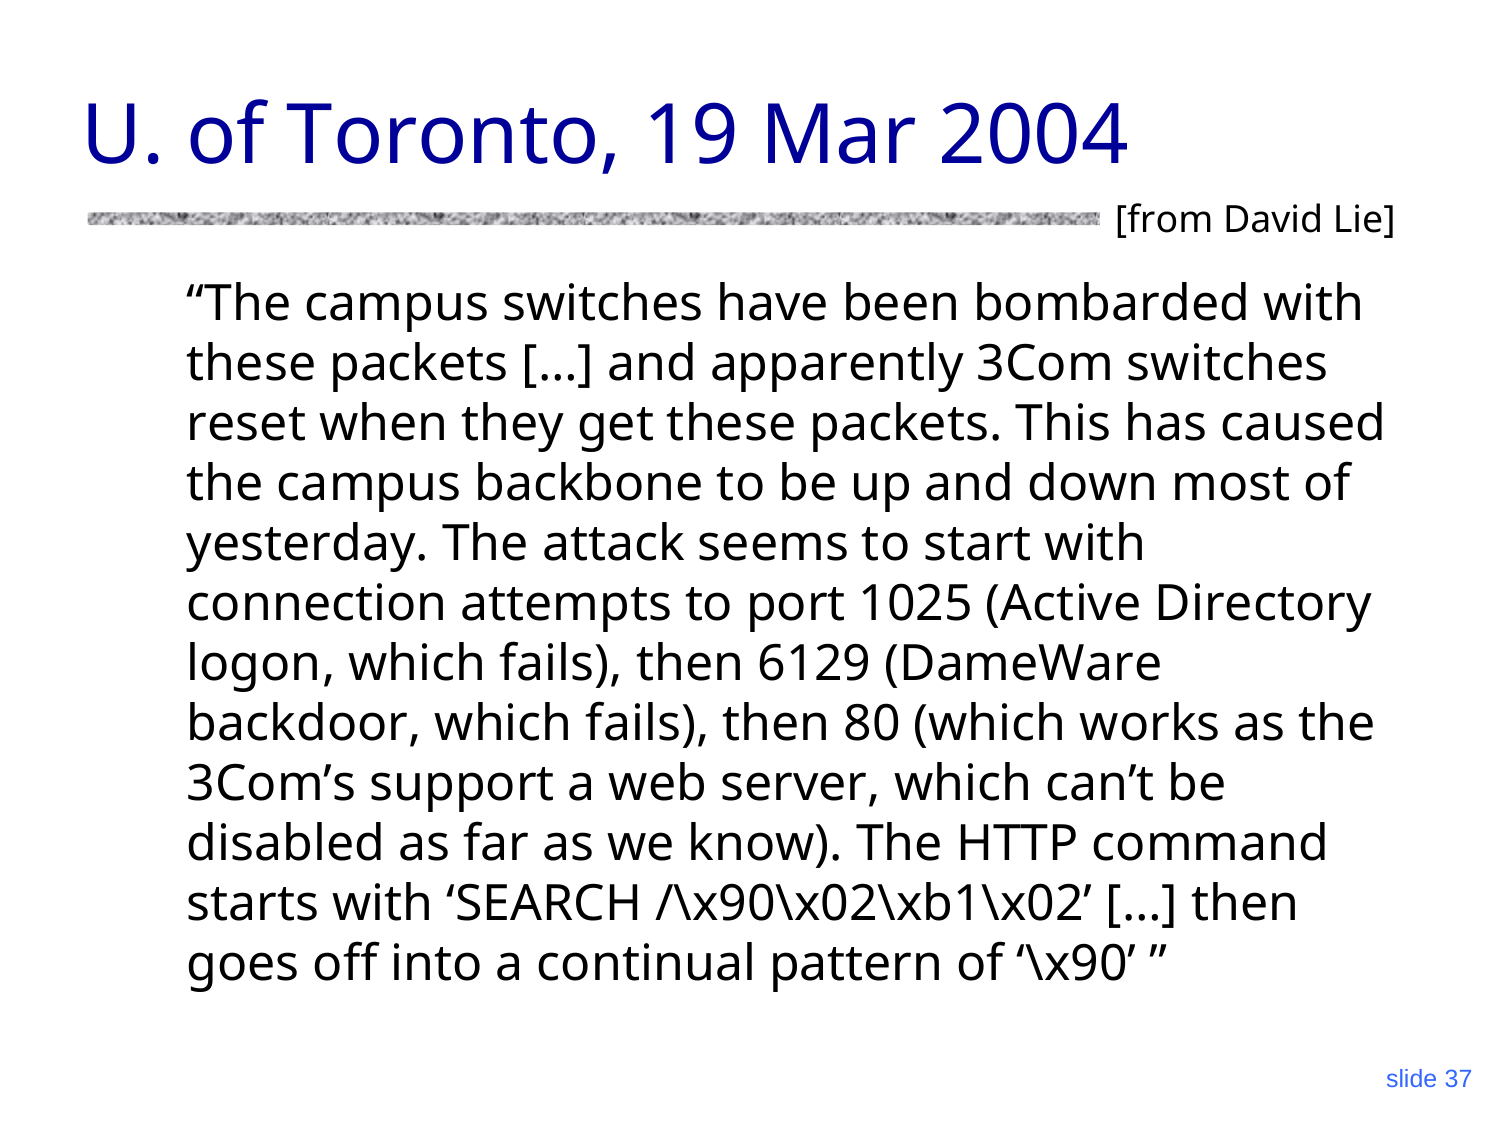

U. of Toronto, 19 Mar 2004
[from David Lie]
	“The campus switches have been bombarded with these packets […] and apparently 3Com switches reset when they get these packets. This has caused the campus backbone to be up and down most of yesterday. The attack seems to start with connection attempts to port 1025 (Active Directory logon, which fails), then 6129 (DameWare backdoor, which fails), then 80 (which works as the 3Com’s support a web server, which can’t be disabled as far as we know). The HTTP command starts with ‘SEARCH /\x90\x02\xb1\x02’ […] then goes off into a continual pattern of ‘\x90’ ”
slide